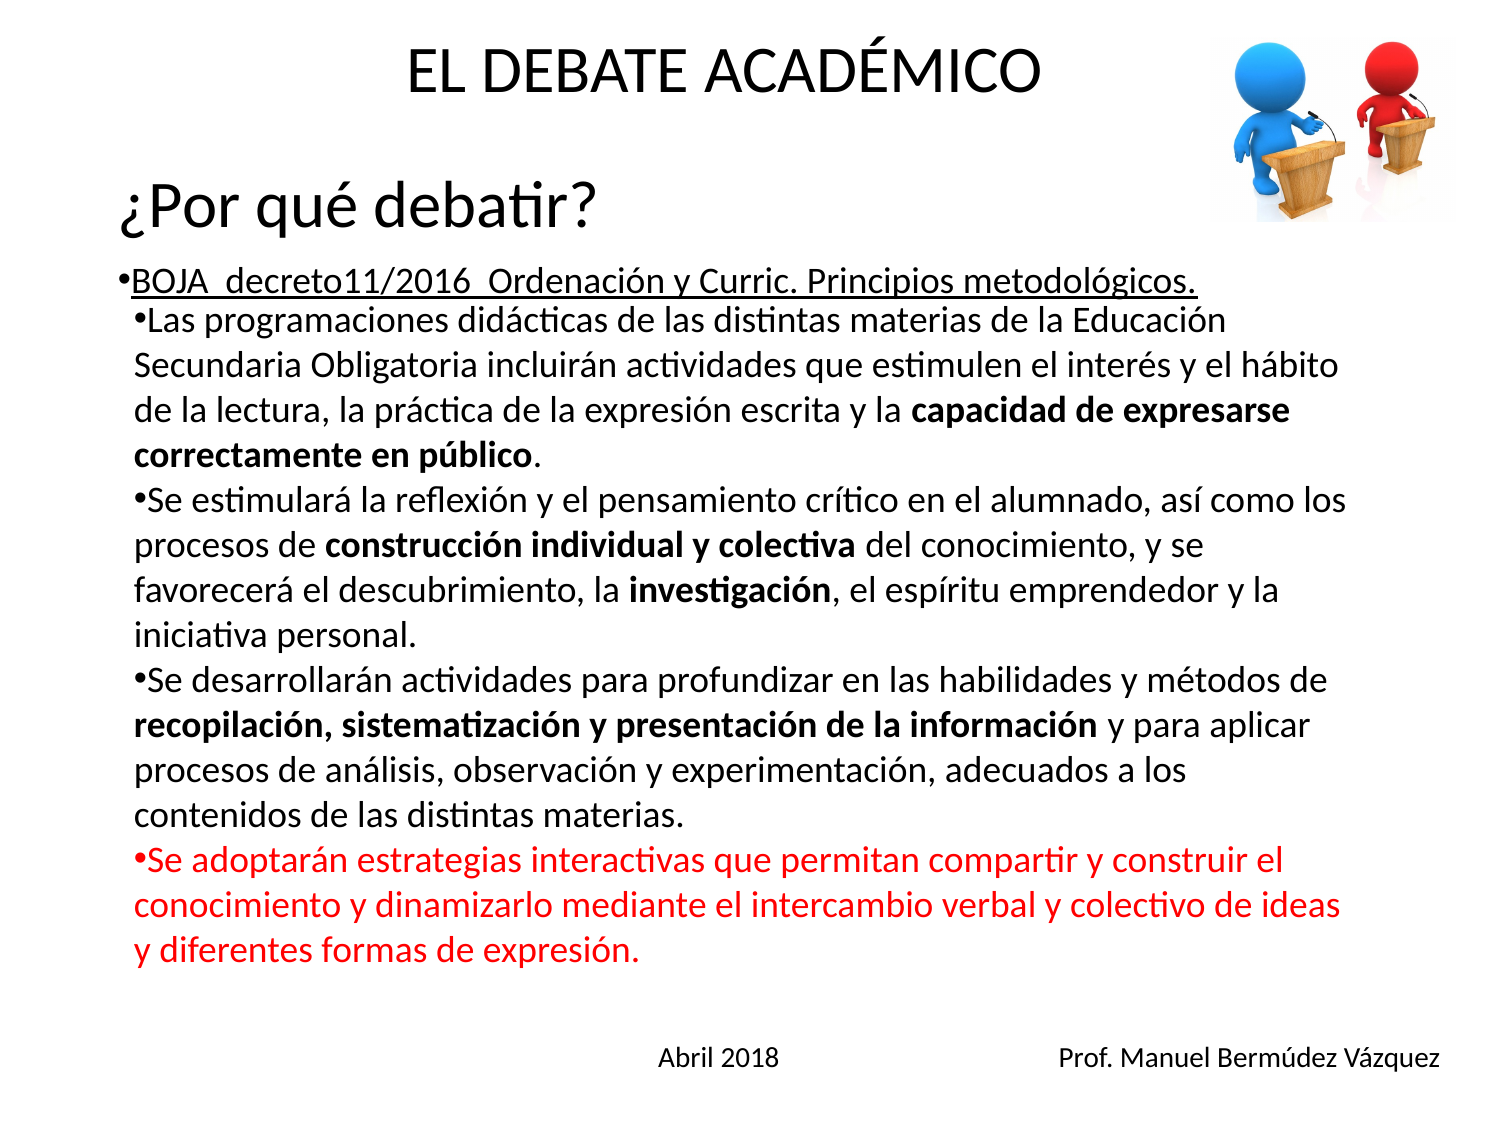

¿Por qué debatir?
BOJA decreto11/2016 Ordenación y Curric. Principios metodológicos.
Las programaciones didácticas de las distintas materias de la Educación Secundaria Obligatoria incluirán actividades que estimulen el interés y el hábito de la lectura, la práctica de la expresión escrita y la capacidad de expresarse correctamente en público.
Se estimulará la reflexión y el pensamiento crítico en el alumnado, así como los procesos de construcción individual y colectiva del conocimiento, y se favorecerá el descubrimiento, la investigación, el espíritu emprendedor y la iniciativa personal.
Se desarrollarán actividades para profundizar en las habilidades y métodos de recopilación, sistematización y presentación de la información y para aplicar procesos de análisis, observación y experimentación, adecuados a los contenidos de las distintas materias.
Se adoptarán estrategias interactivas que permitan compartir y construir el conocimiento y dinamizarlo mediante el intercambio verbal y colectivo de ideas y diferentes formas de expresión.